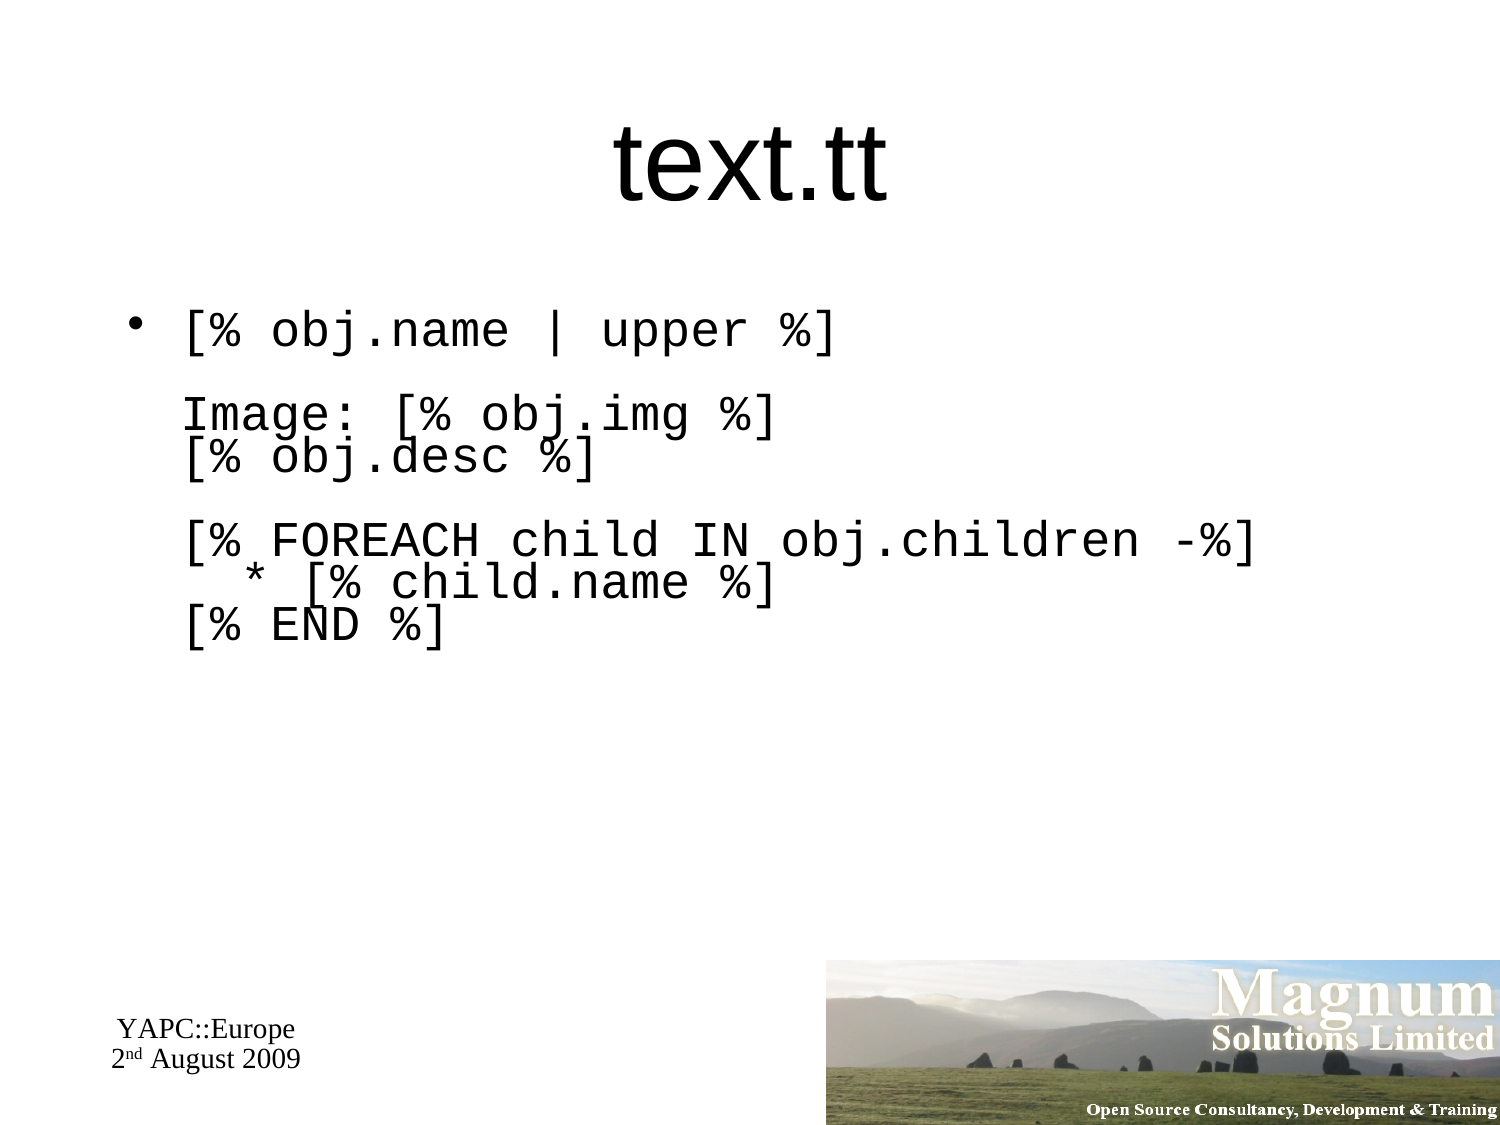

# text.tt
[% obj.name | upper %]
Image: [% obj.img %]
[% obj.desc %]
[% FOREACH child IN obj.children -%]
 * [% child.name %]
[% END %]
120